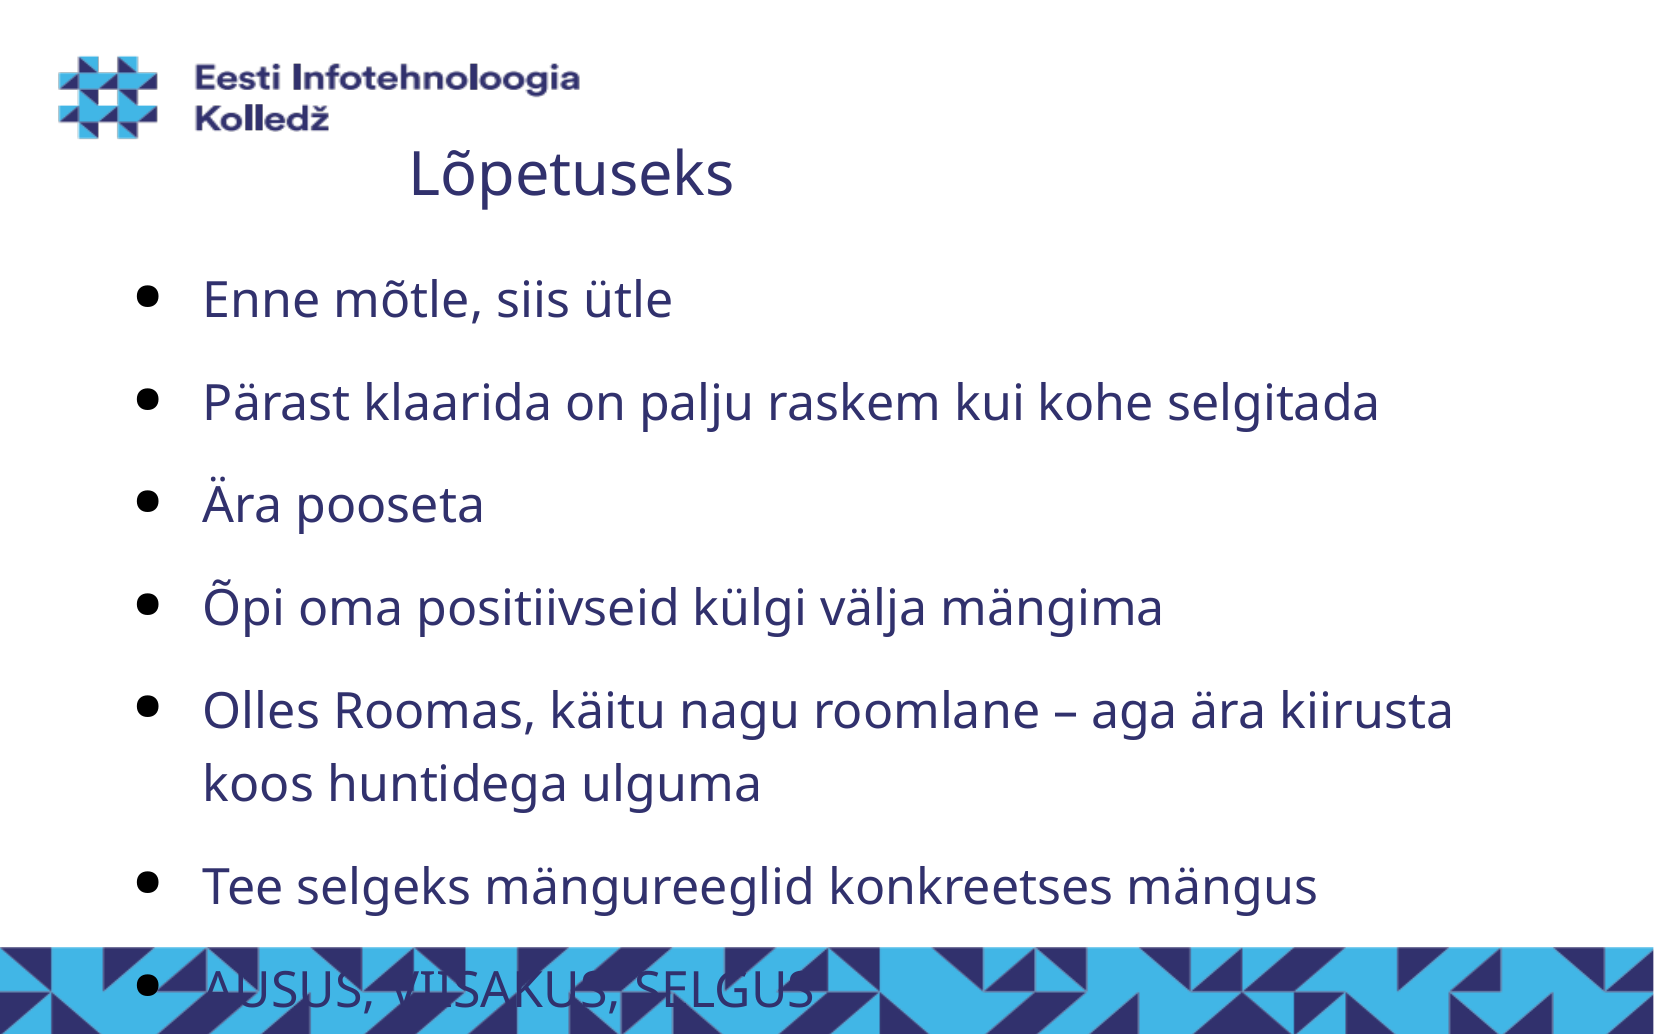

# Lõpetuseks
Enne mõtle, siis ütle
Pärast klaarida on palju raskem kui kohe selgitada
Ära pooseta
Õpi oma positiivseid külgi välja mängima
Olles Roomas, käitu nagu roomlane – aga ära kiirusta koos huntidega ulguma
Tee selgeks mängureeglid konkreetses mängus
AUSUS, VIISAKUS, SELGUS